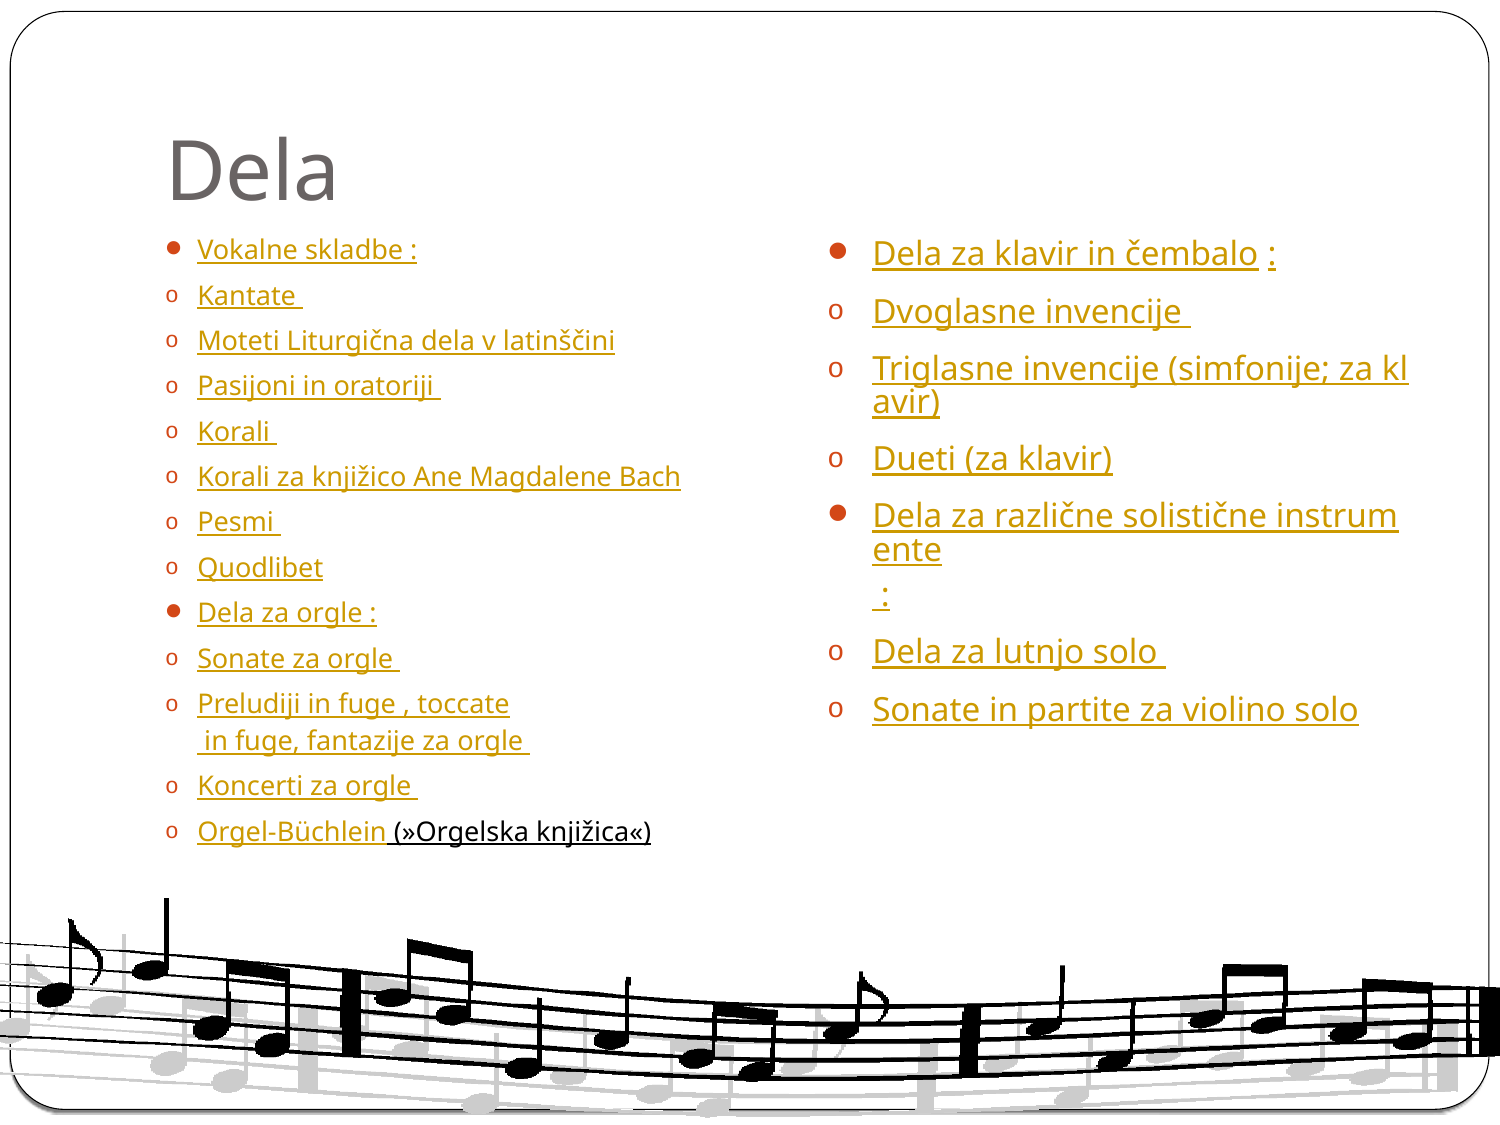

# Dela
Vokalne skladbe :
Kantate
Moteti Liturgična dela v latinščini
Pasijoni in oratoriji
Korali
Korali za knjižico Ane Magdalene Bach
Pesmi
Quodlibet
Dela za orgle :
Sonate za orgle
Preludiji in fuge , toccate in fuge, fantazije za orgle
Koncerti za orgle
Orgel-Büchlein (»Orgelska knjižica«)
Dela za klavir in čembalo :
Dvoglasne invencije
Triglasne invencije (simfonije; za klavir)
Dueti (za klavir)
Dela za različne solistične instrumente :
Dela za lutnjo solo
Sonate in partite za violino solo